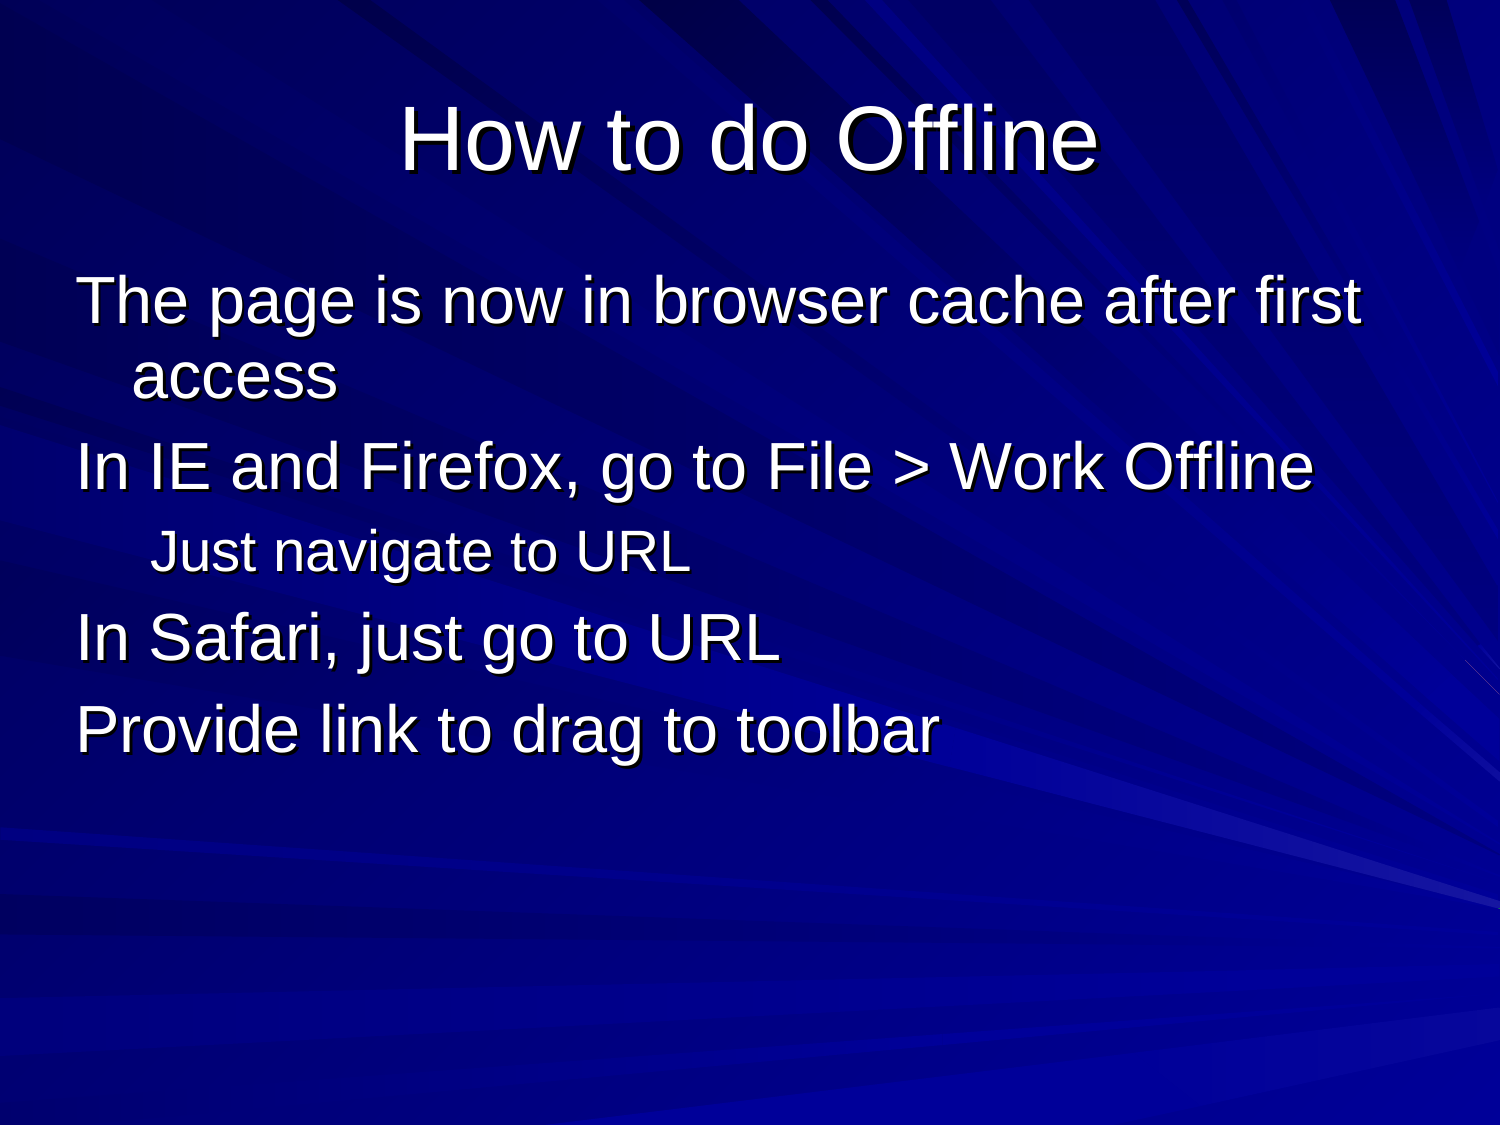

# How to do Offline
The page is now in browser cache after first access
In IE and Firefox, go to File > Work Offline
Just navigate to URL
In Safari, just go to URL
Provide link to drag to toolbar